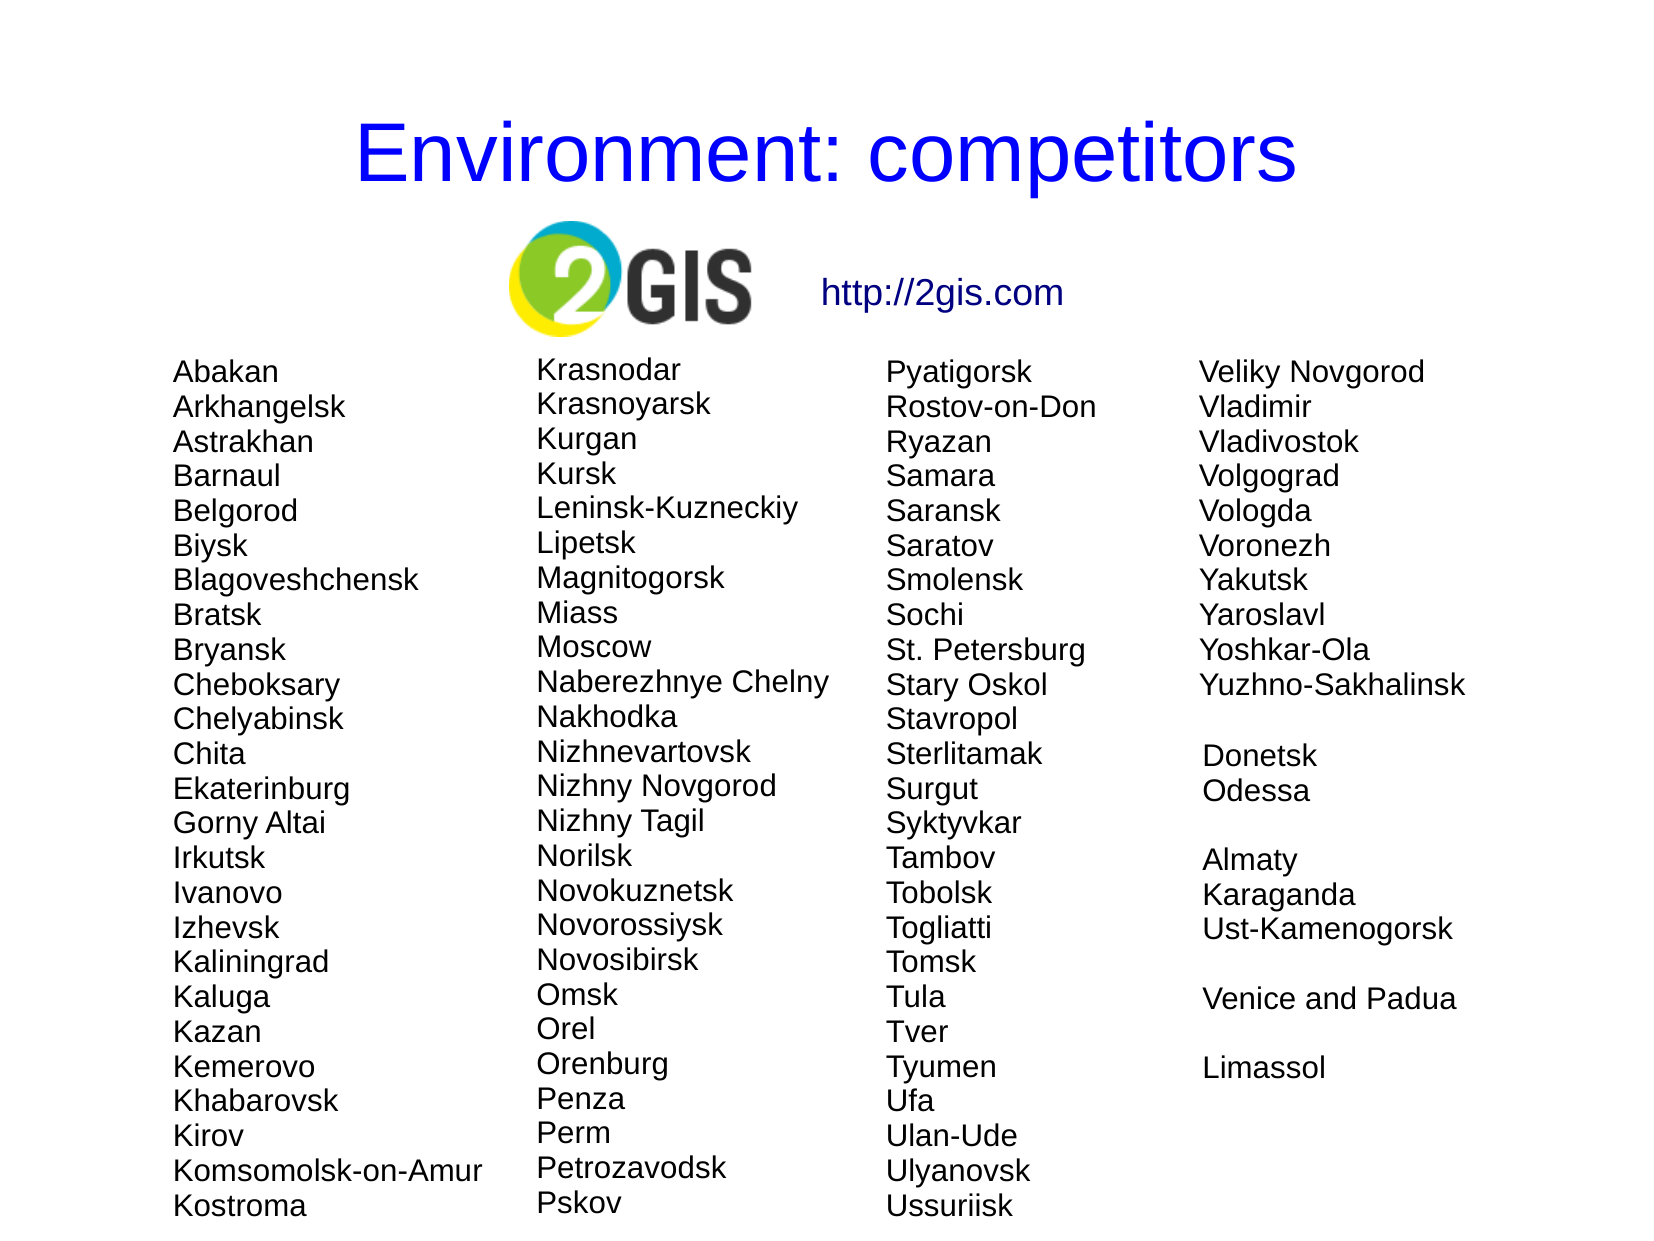

# Environment: competitors
http://2gis.com
Krasnodar
Krasnoyarsk
Kurgan
Kursk
Leninsk-Kuzneckiy
Lipetsk
Magnitogorsk
Miass
Moscow
Naberezhnye Chelny
Nakhodka
Nizhnevartovsk
Nizhny Novgorod
Nizhny Tagil
Norilsk
Novokuznetsk
Novorossiysk
Novosibirsk
Omsk
Orel
Orenburg
Penza
Perm
Petrozavodsk
Pskov
Abakan
Arkhangelsk
Astrakhan
Barnaul
Belgorod
Biysk
Blagoveshchensk
Bratsk
Bryansk
Cheboksary
Chelyabinsk
Chita
Ekaterinburg
Gorny Altai
Irkutsk
Ivanovo
Izhevsk
Kaliningrad
Kaluga
Kazan
Kemerovo
Khabarovsk
Kirov
Komsomolsk-on-Amur
Kostroma
Pyatigorsk
Rostov-on-Don
Ryazan
Samara
Saransk
Saratov
Smolensk
Sochi
St. Petersburg
Stary Oskol
Stavropol
Sterlitamak
Surgut
Syktyvkar
Tambov
Tobolsk
Togliatti
Tomsk
Tula
Tver
Tyumen
Ufa
Ulan-Ude
Ulyanovsk
Ussuriisk
Veliky Novgorod
Vladimir
Vladivostok
Volgograd
Vologda
Voronezh
Yakutsk
Yaroslavl
Yoshkar-Ola
Yuzhno-Sakhalinsk
Donetsk
Odessa
Almaty
Karaganda
Ust-Kamenogorsk
Venice and Padua
Limassol